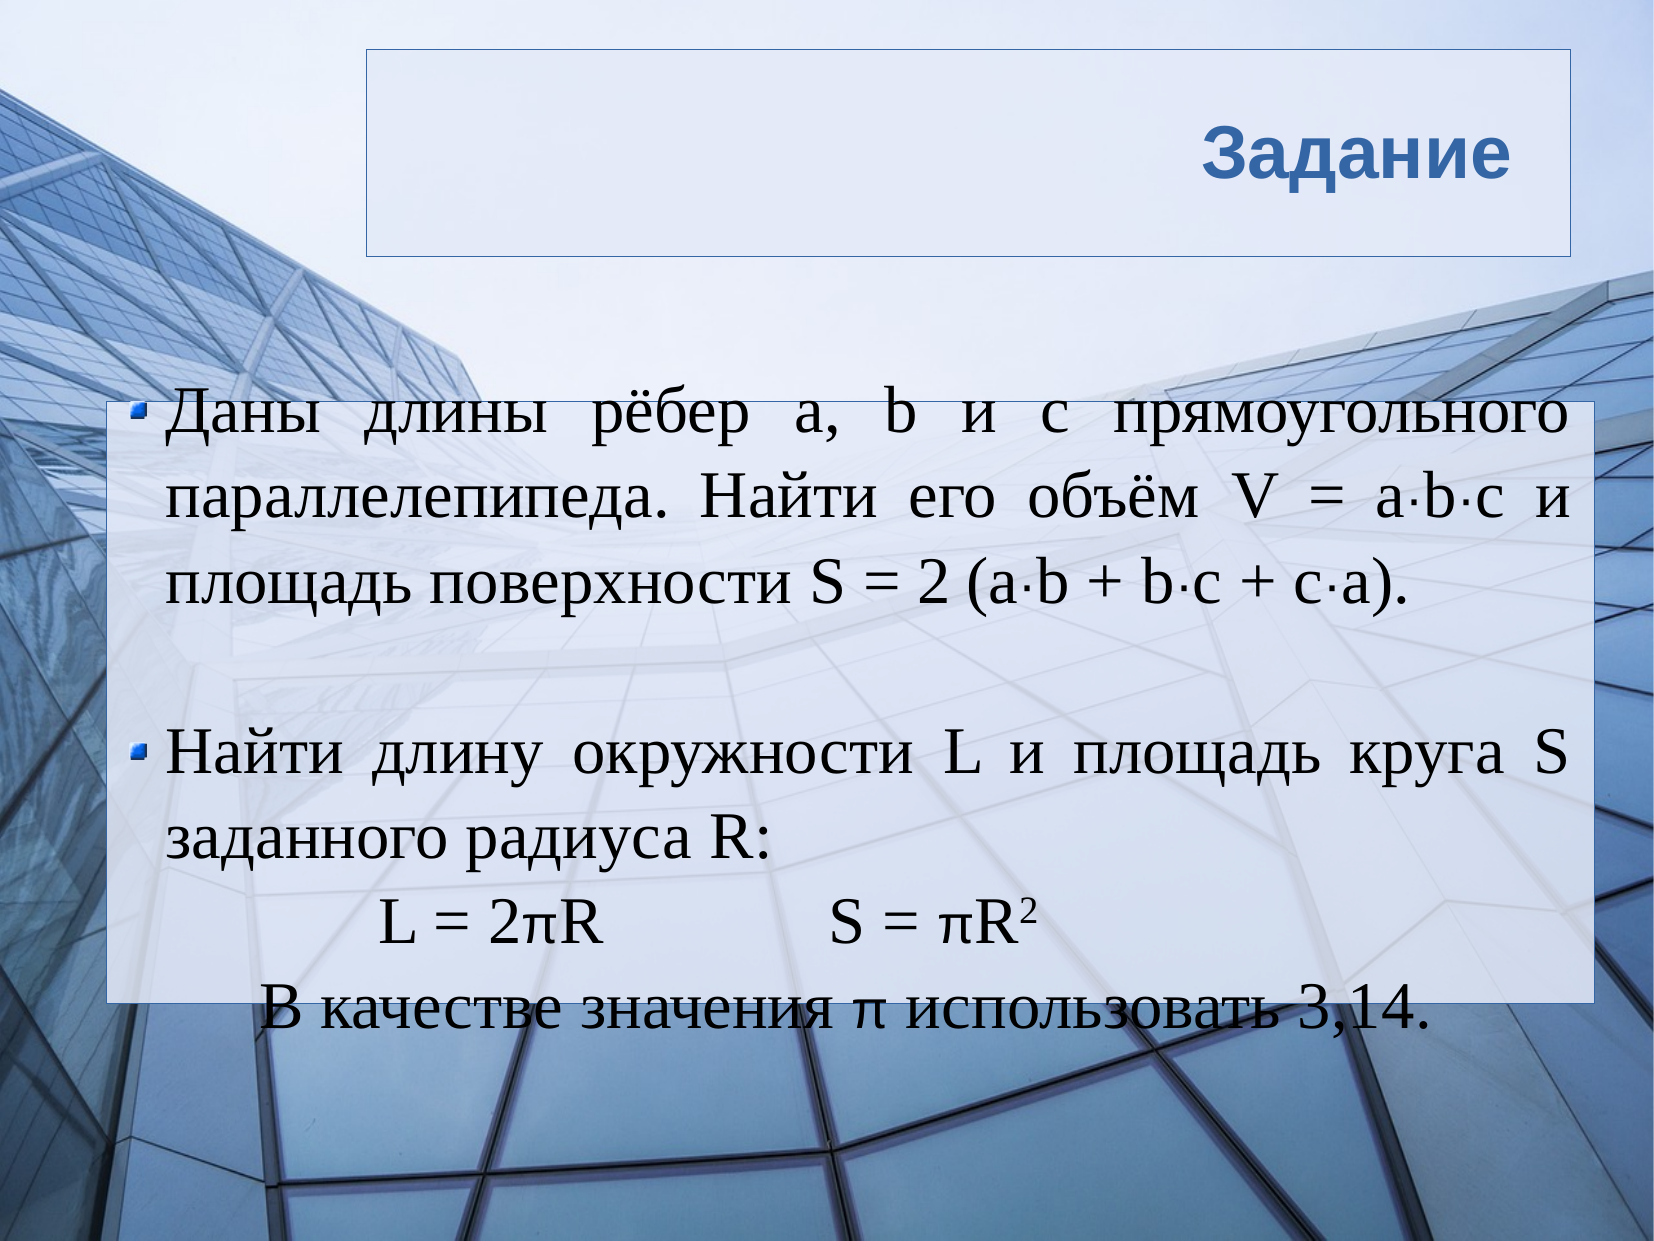

# Задание
Даны длины рёбер a, b и с прямоугольного параллелепипеда. Найти его объём V = a·b·c и площадь поверхности S = 2 (a·b + b·c + c·a).
Найти длину окружности L и площадь круга S заданного радиуса R:
		L = 2πR		S = πR2
	В качестве значения π использовать 3,14.